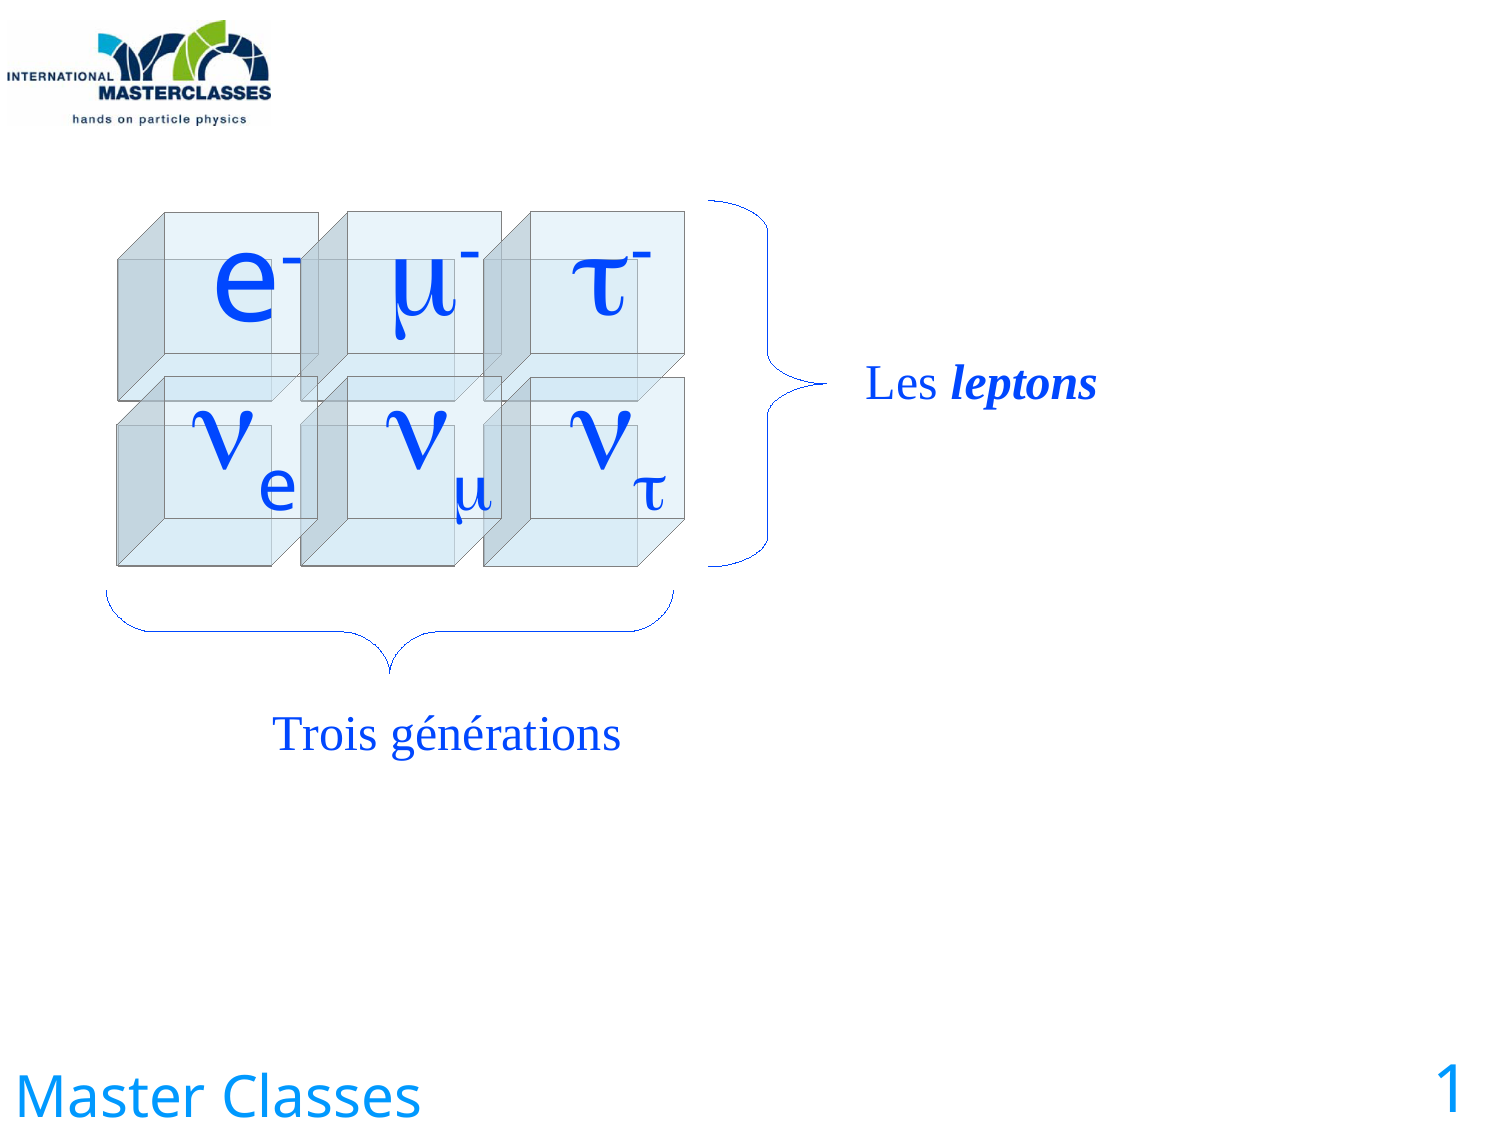

μ-
τ-
e-
νe
νμ
ντ
 Les leptons
Trois générations
12
Master Classes 2013